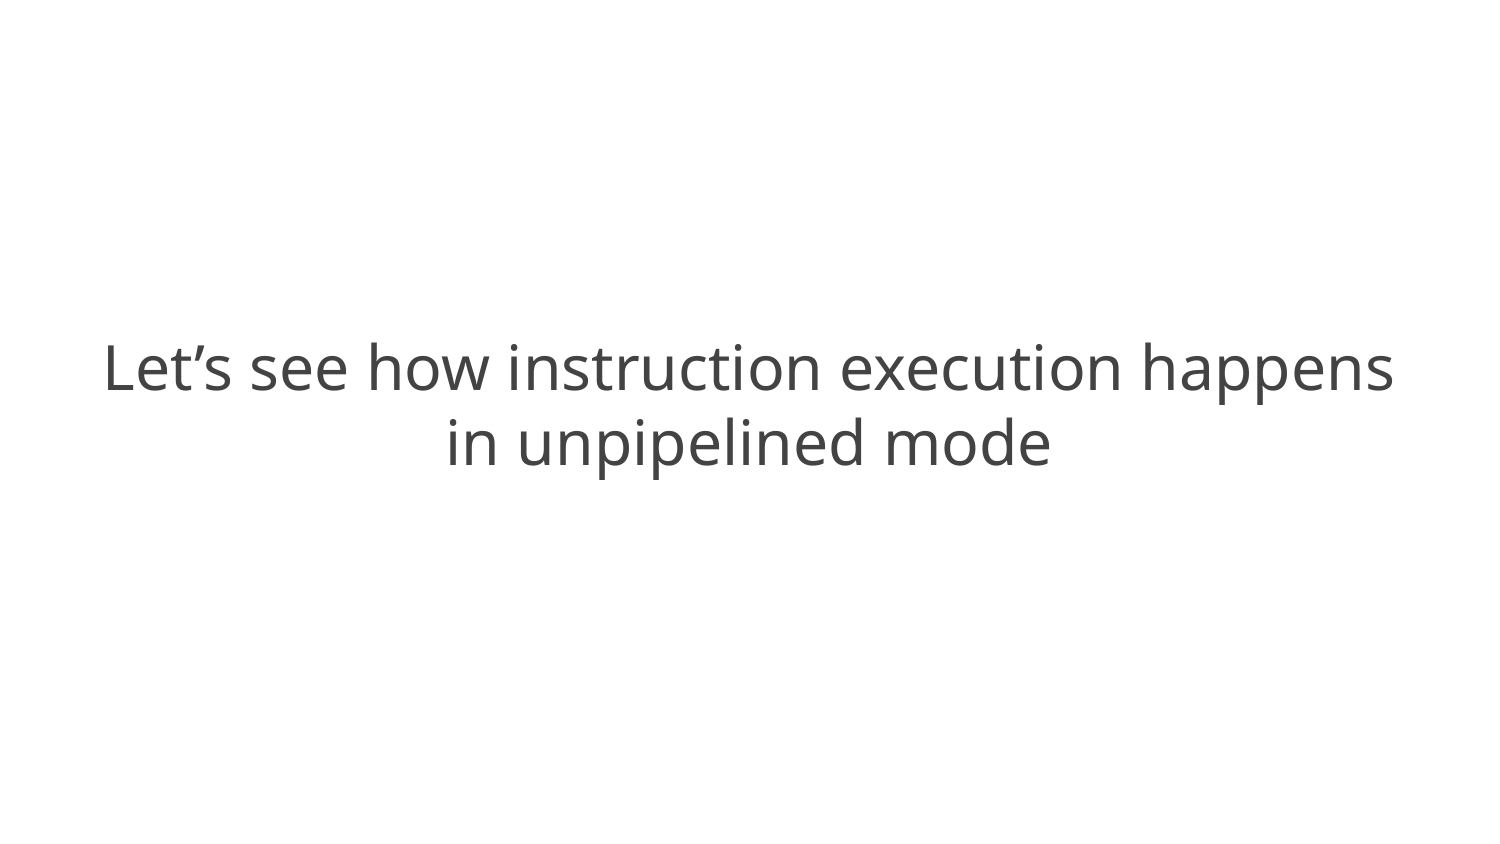

Let’s see how instruction execution happens
in unpipelined mode